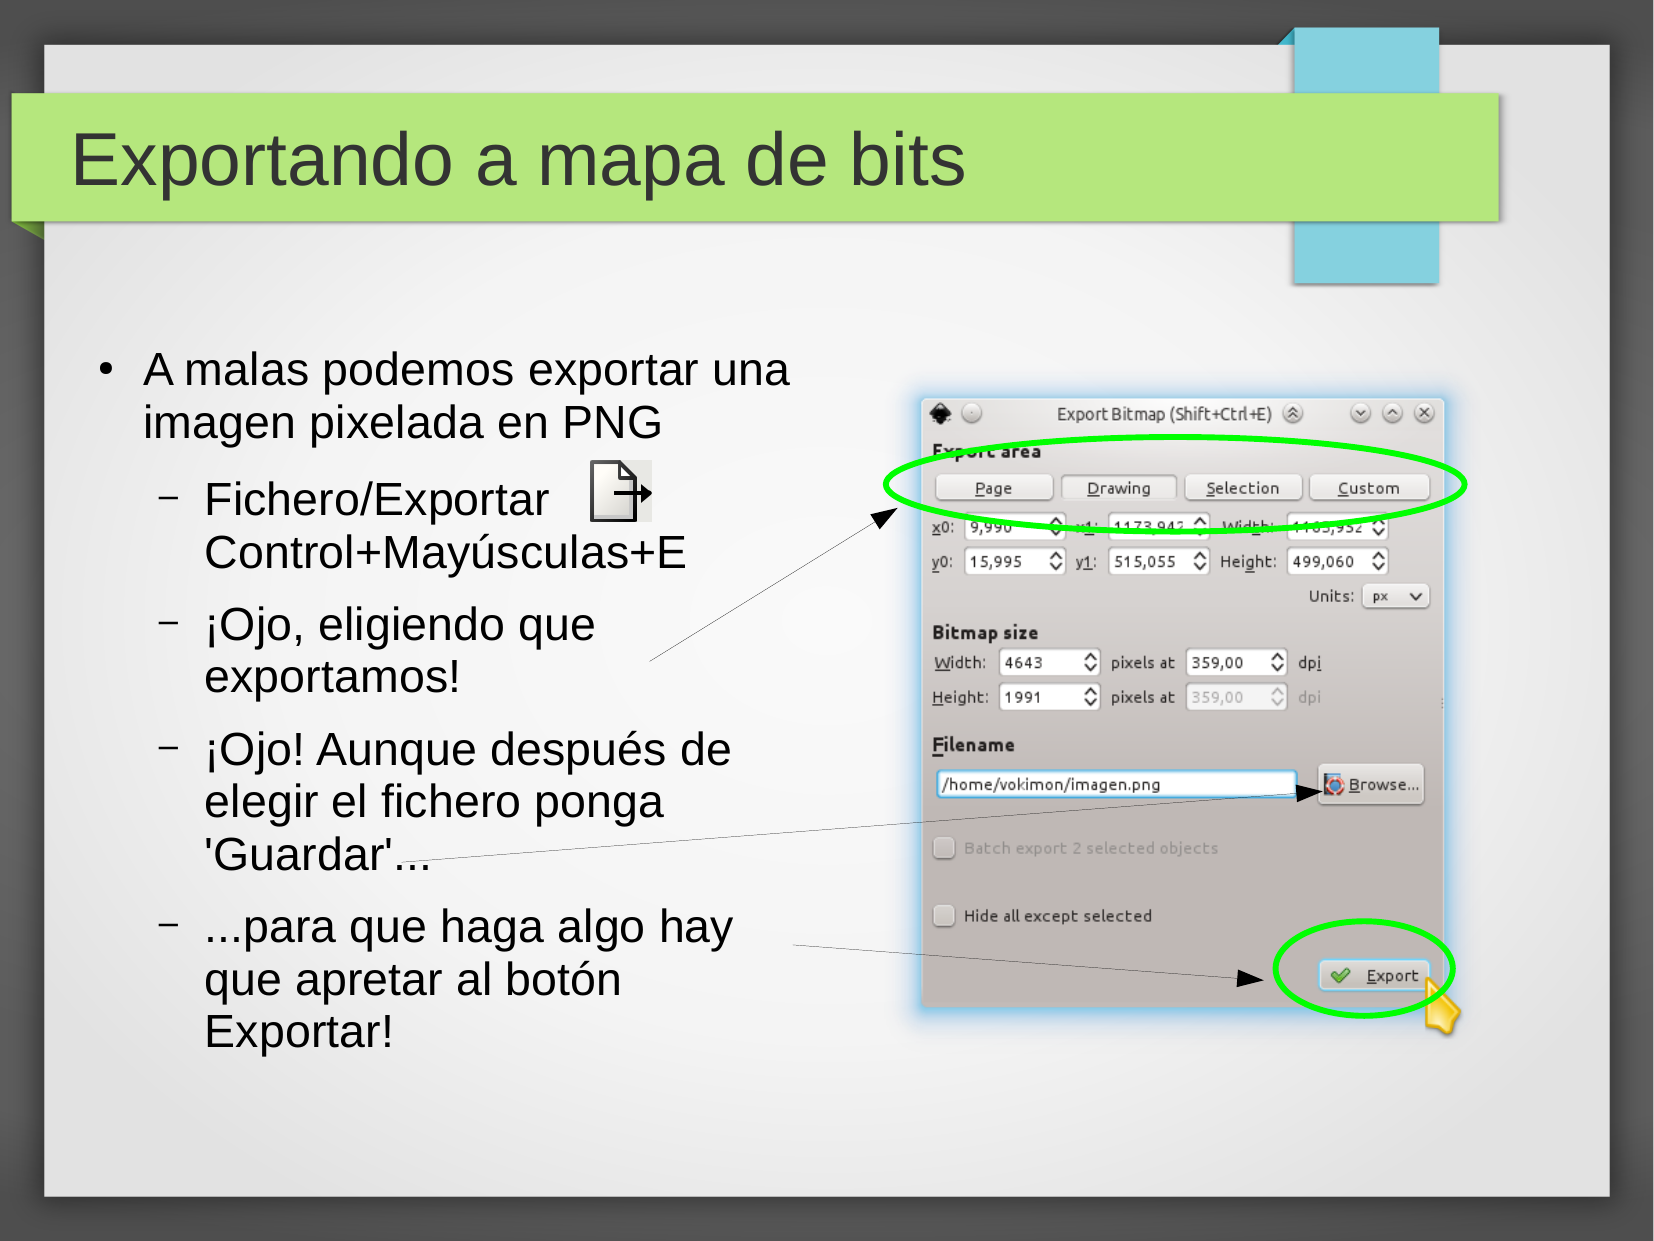

# Exportando a mapa de bits
A malas podemos exportar una imagen pixelada en PNG
Fichero/Exportar Control+Mayúsculas+E
¡Ojo, eligiendo que exportamos!
¡Ojo! Aunque después de elegir el fichero ponga 'Guardar'...
...para que haga algo hay que apretar al botón Exportar!